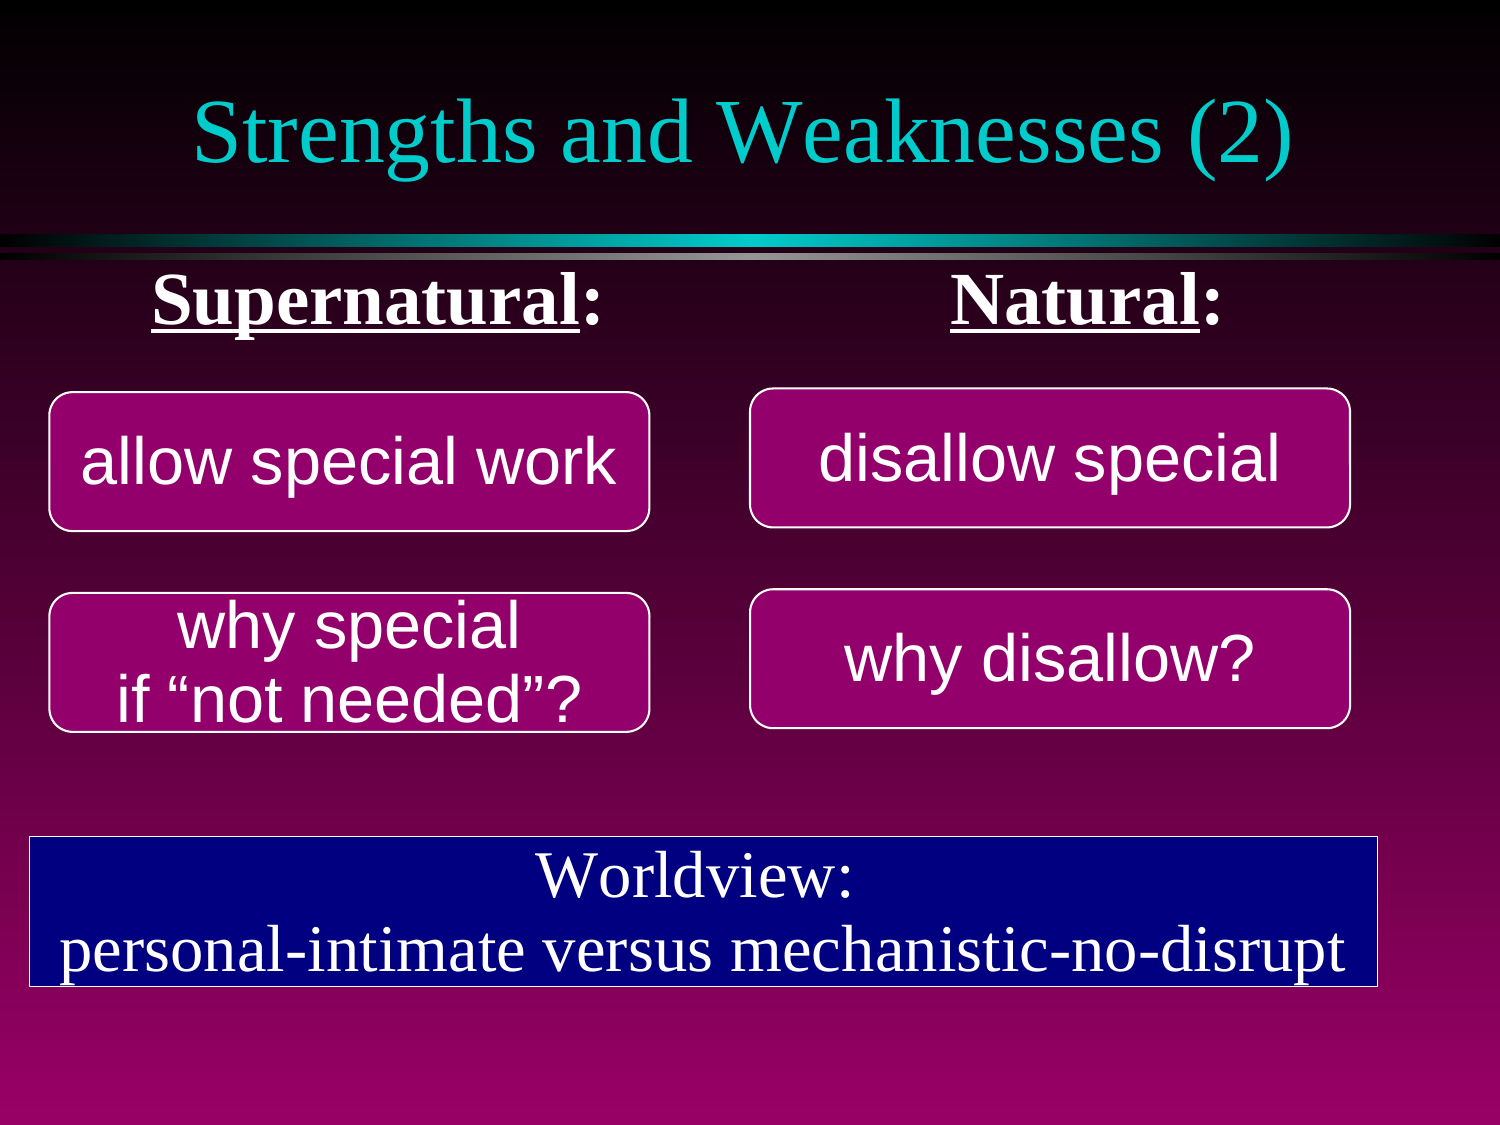

# Strengths and Weaknesses (2)
Supernatural:
Natural:
disallow special
allow special work
why disallow?
why special
if “not needed”?
Worldview:
personal-intimate versus mechanistic-no-disrupt